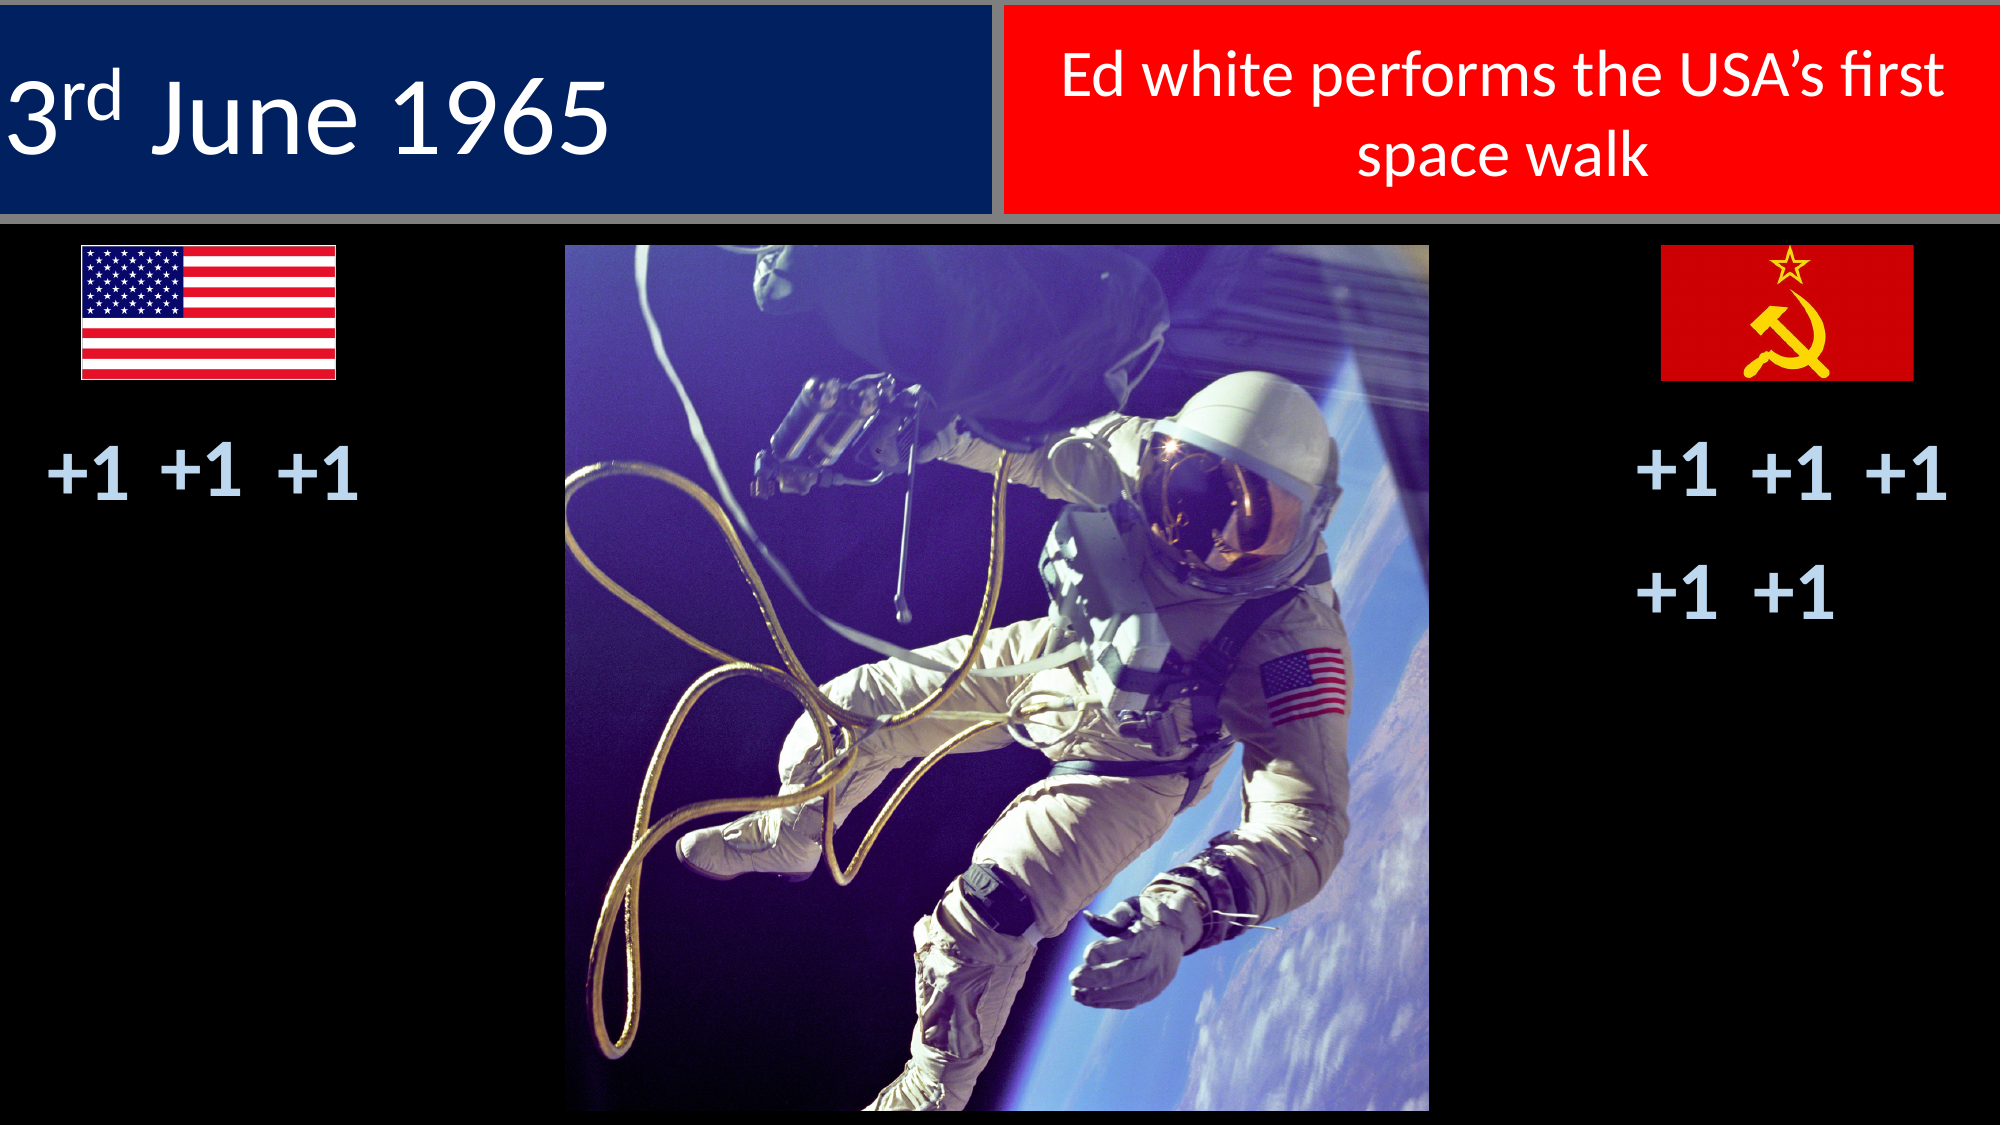

3rd June 1965
Ed white performs the USA’s first space walk
+1
+1
+1
+1
+1
+1
+1
+1